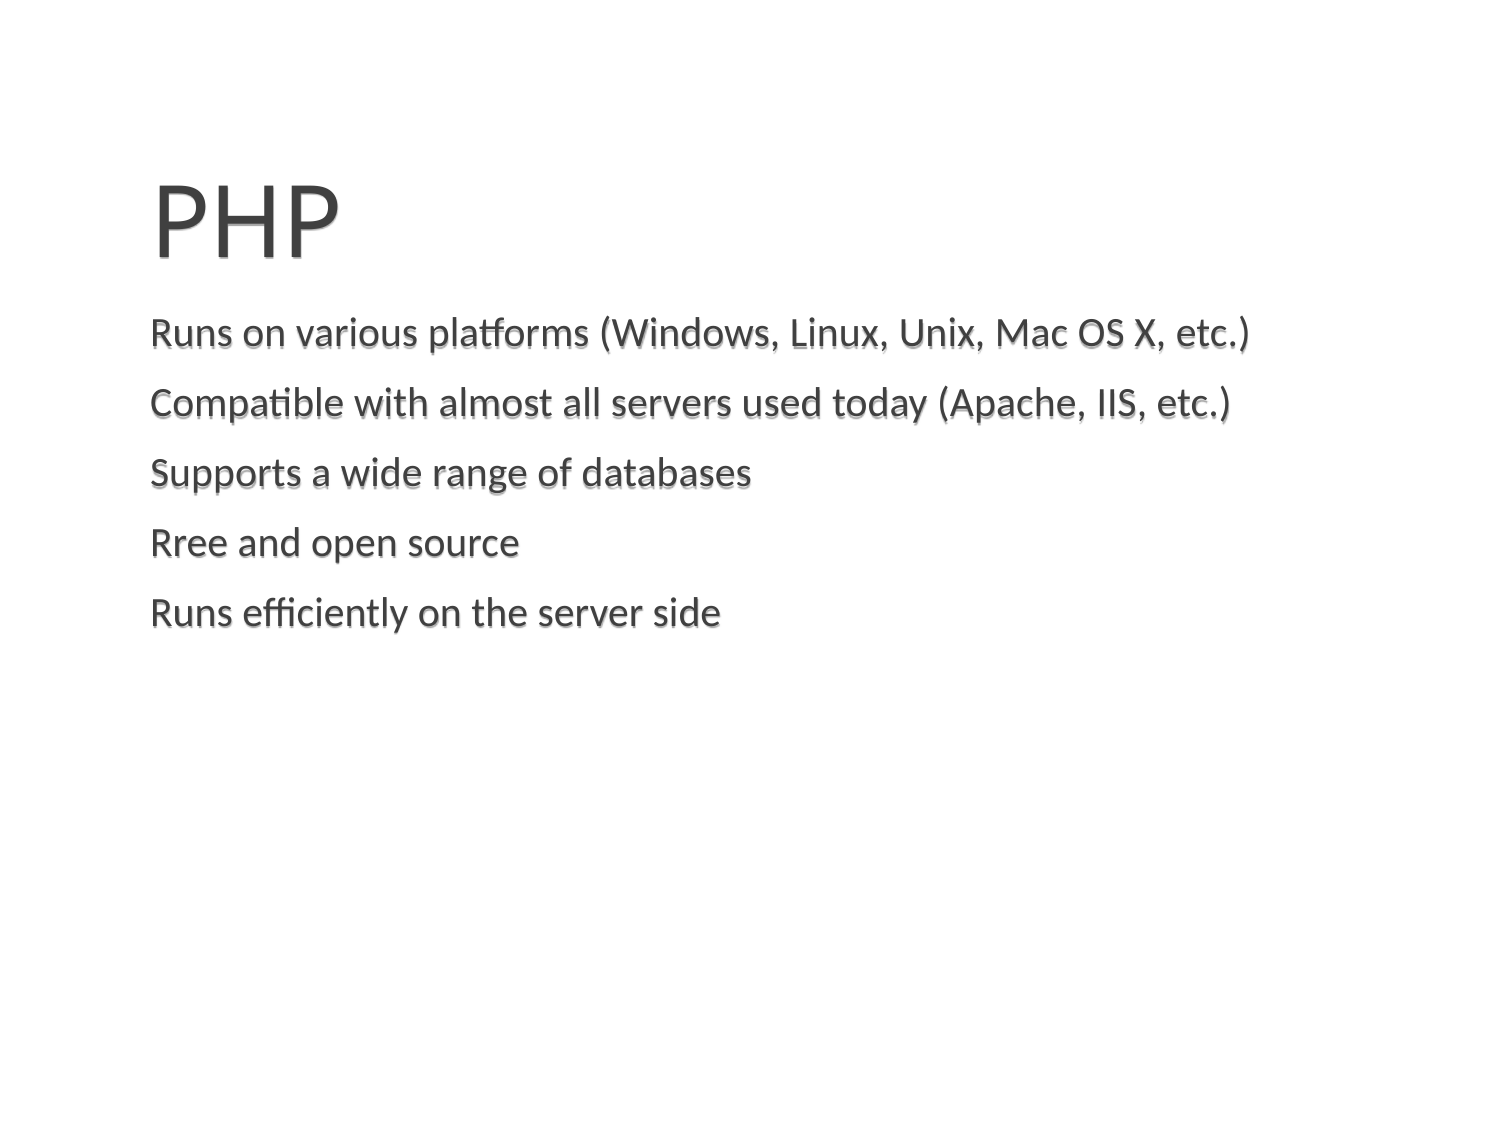

# PHP
Runs on various platforms (Windows, Linux, Unix, Mac OS X, etc.)
Compatible with almost all servers used today (Apache, IIS, etc.)
Supports a wide range of databases
Rree and open source
Runs efficiently on the server side
Copyright © Ricci IEONG for UST training 2024
29